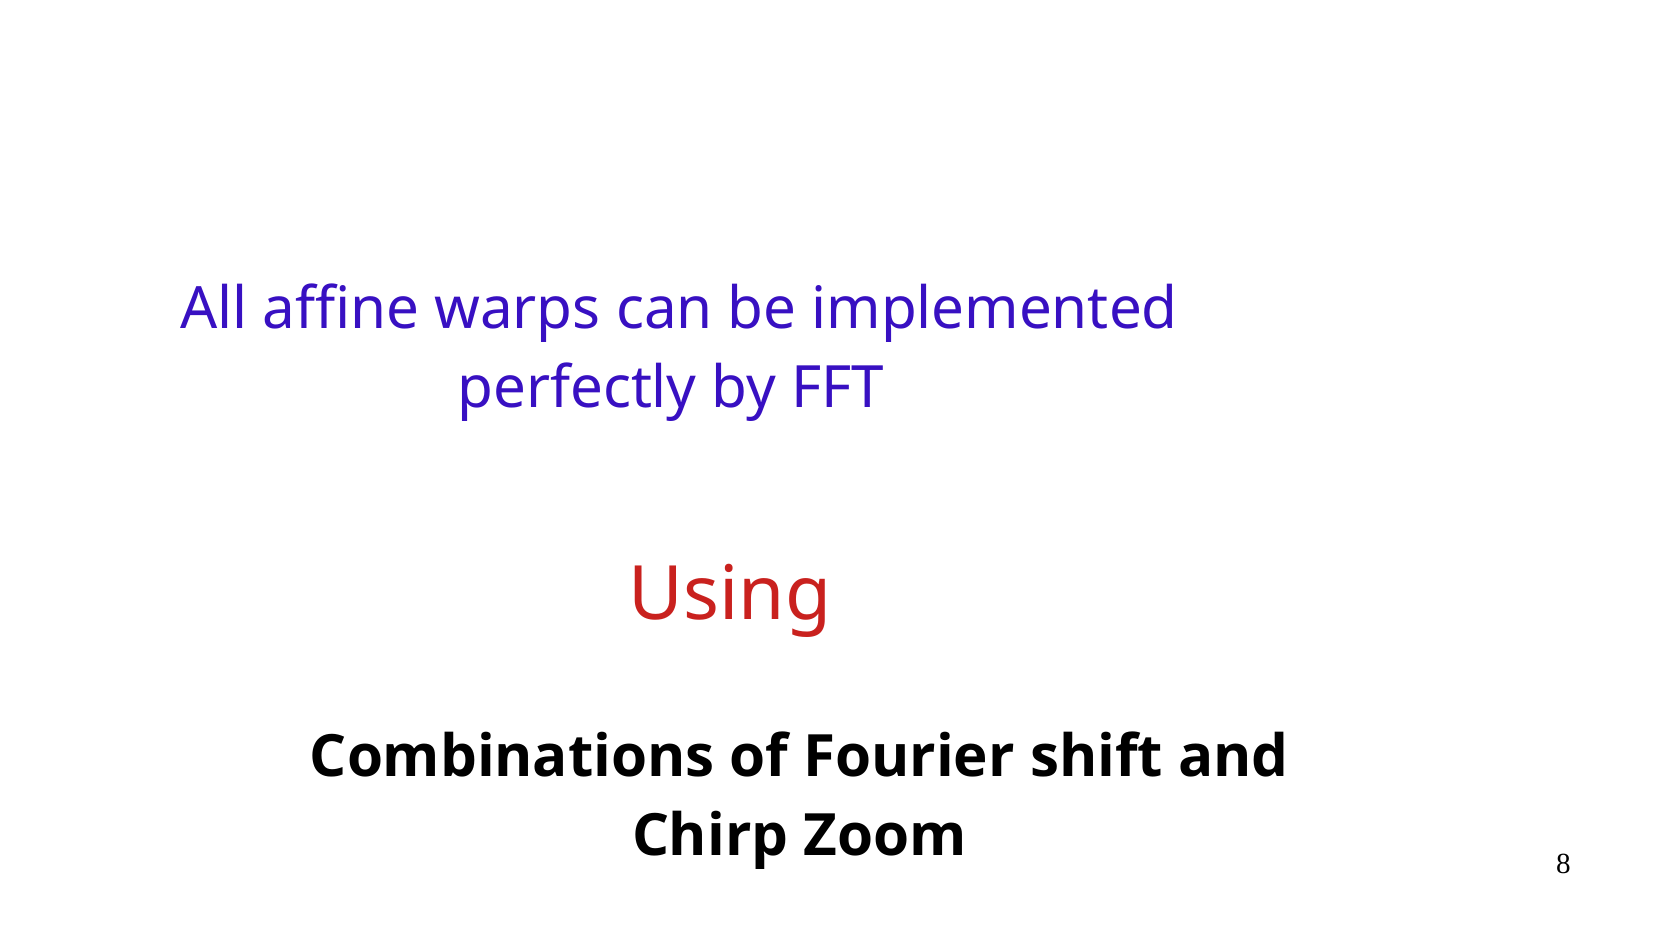

All affine warps can be implemented perfectly by FFT
Using
Combinations of Fourier shift and Chirp Zoom
8